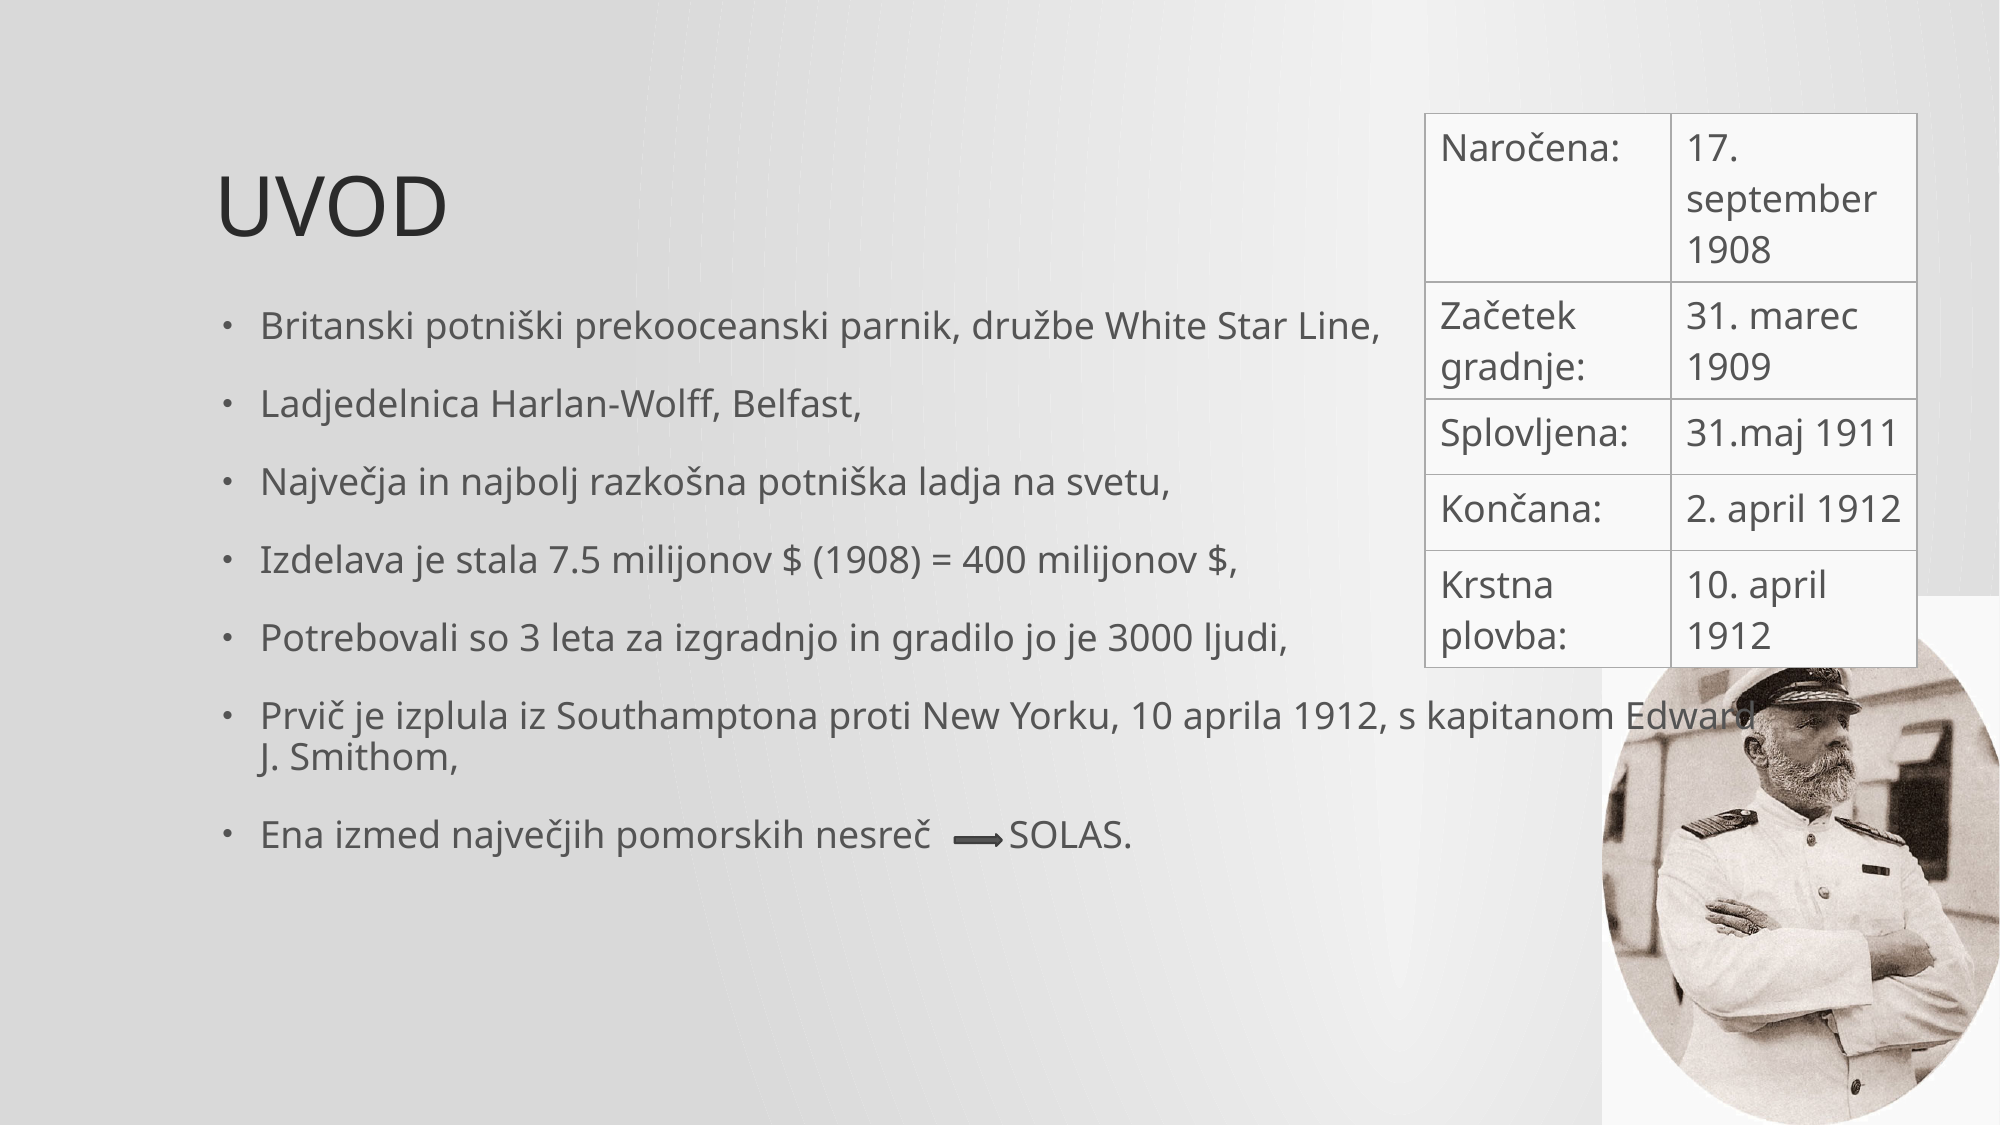

# UVOD
| Naročena: | 17. september 1908 |
| --- | --- |
| Začetek gradnje: | 31. marec 1909 |
| Splovljena: | 31.maj 1911 |
| Končana: | 2. april 1912 |
| Krstna plovba: | 10. april 1912 |
Britanski potniški prekooceanski parnik, družbe White Star Line,
Ladjedelnica Harlan-Wolff, Belfast,
Največja in najbolj razkošna potniška ladja na svetu,
Izdelava je stala 7.5 milijonov $ (1908) = 400 milijonov $,
Potrebovali so 3 leta za izgradnjo in gradilo jo je 3000 ljudi,
Prvič je izplula iz Southamptona proti New Yorku, 10 aprila 1912, s kapitanom Edward J. Smithom,
Ena izmed največjih pomorskih nesreč SOLAS.